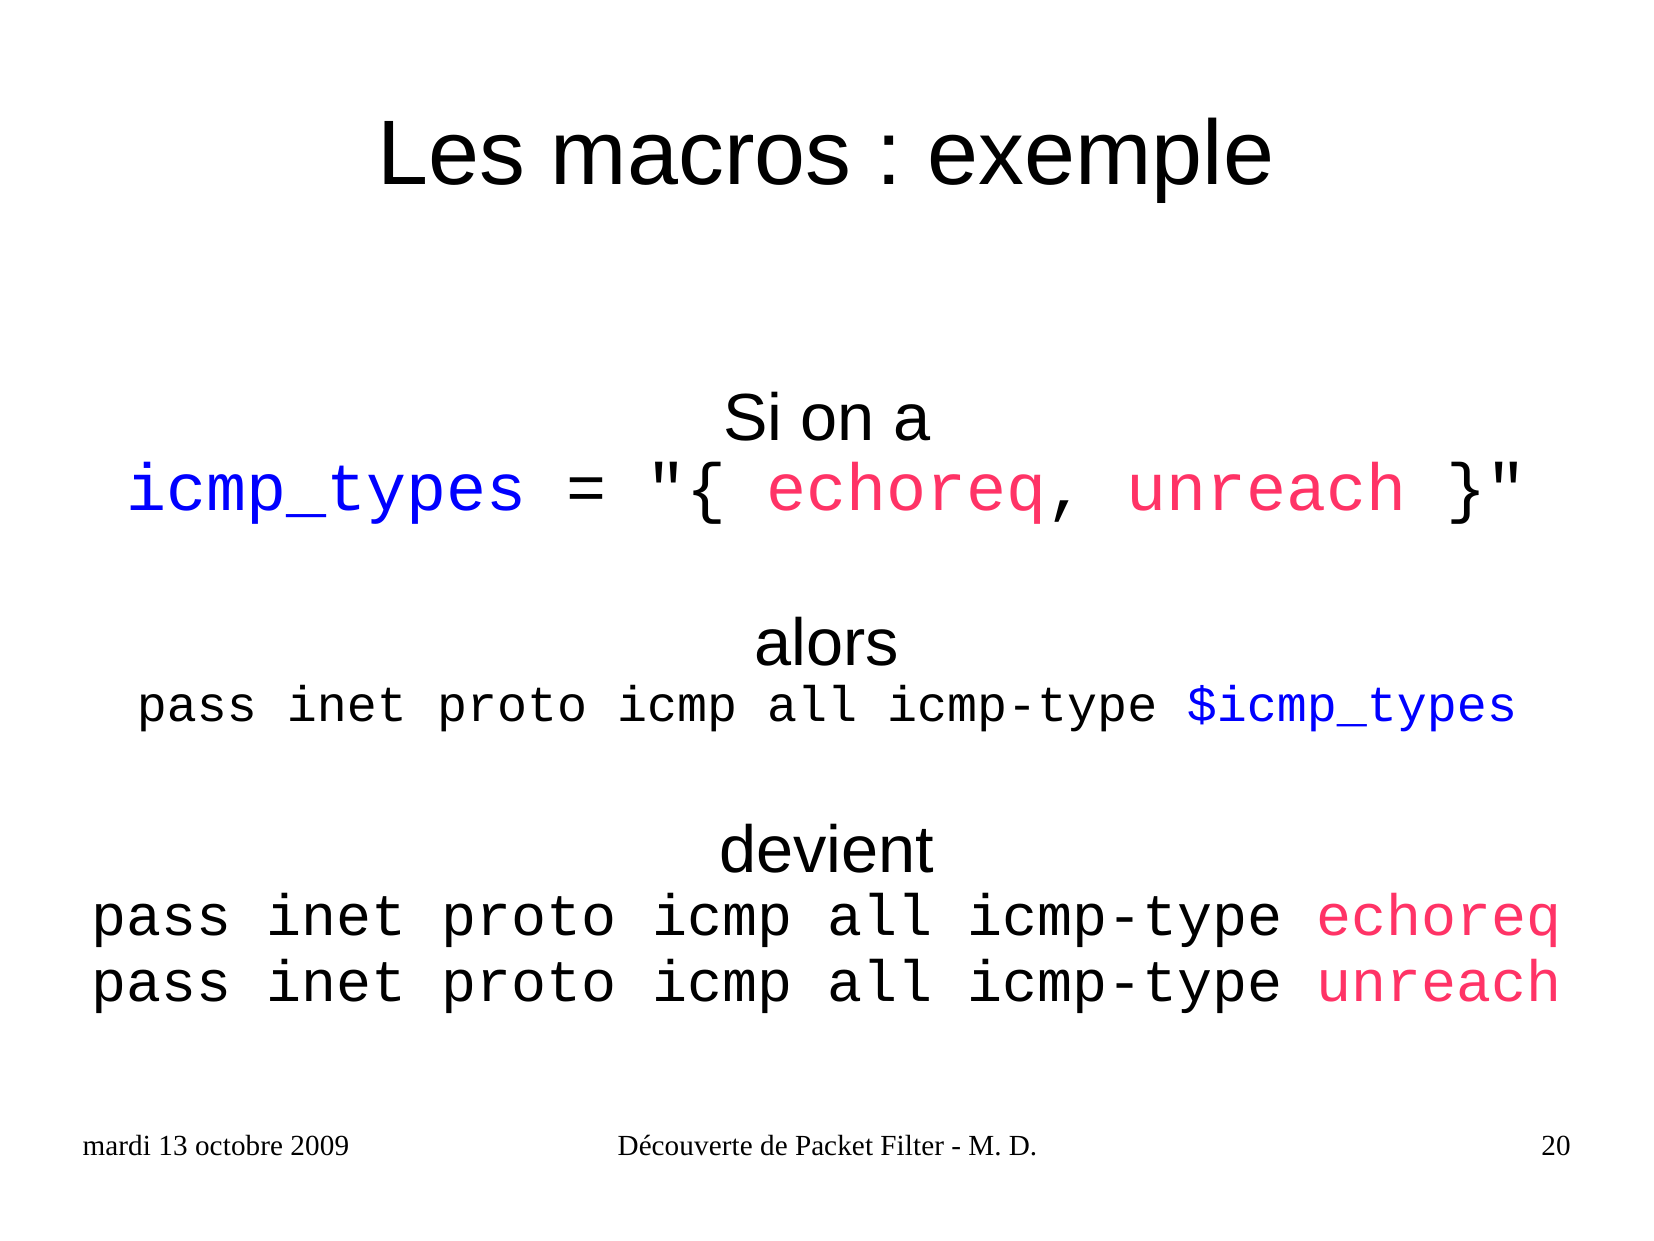

# Les macros : exemple
Si on a
icmp_types = "{ echoreq, unreach }"
alors
pass inet proto icmp all icmp-type $icmp_types
devient
pass inet proto icmp all icmp-type echoreq
pass inet proto icmp all icmp-type unreach
mardi 13 octobre 2009
Découverte de Packet Filter - M. D.
20